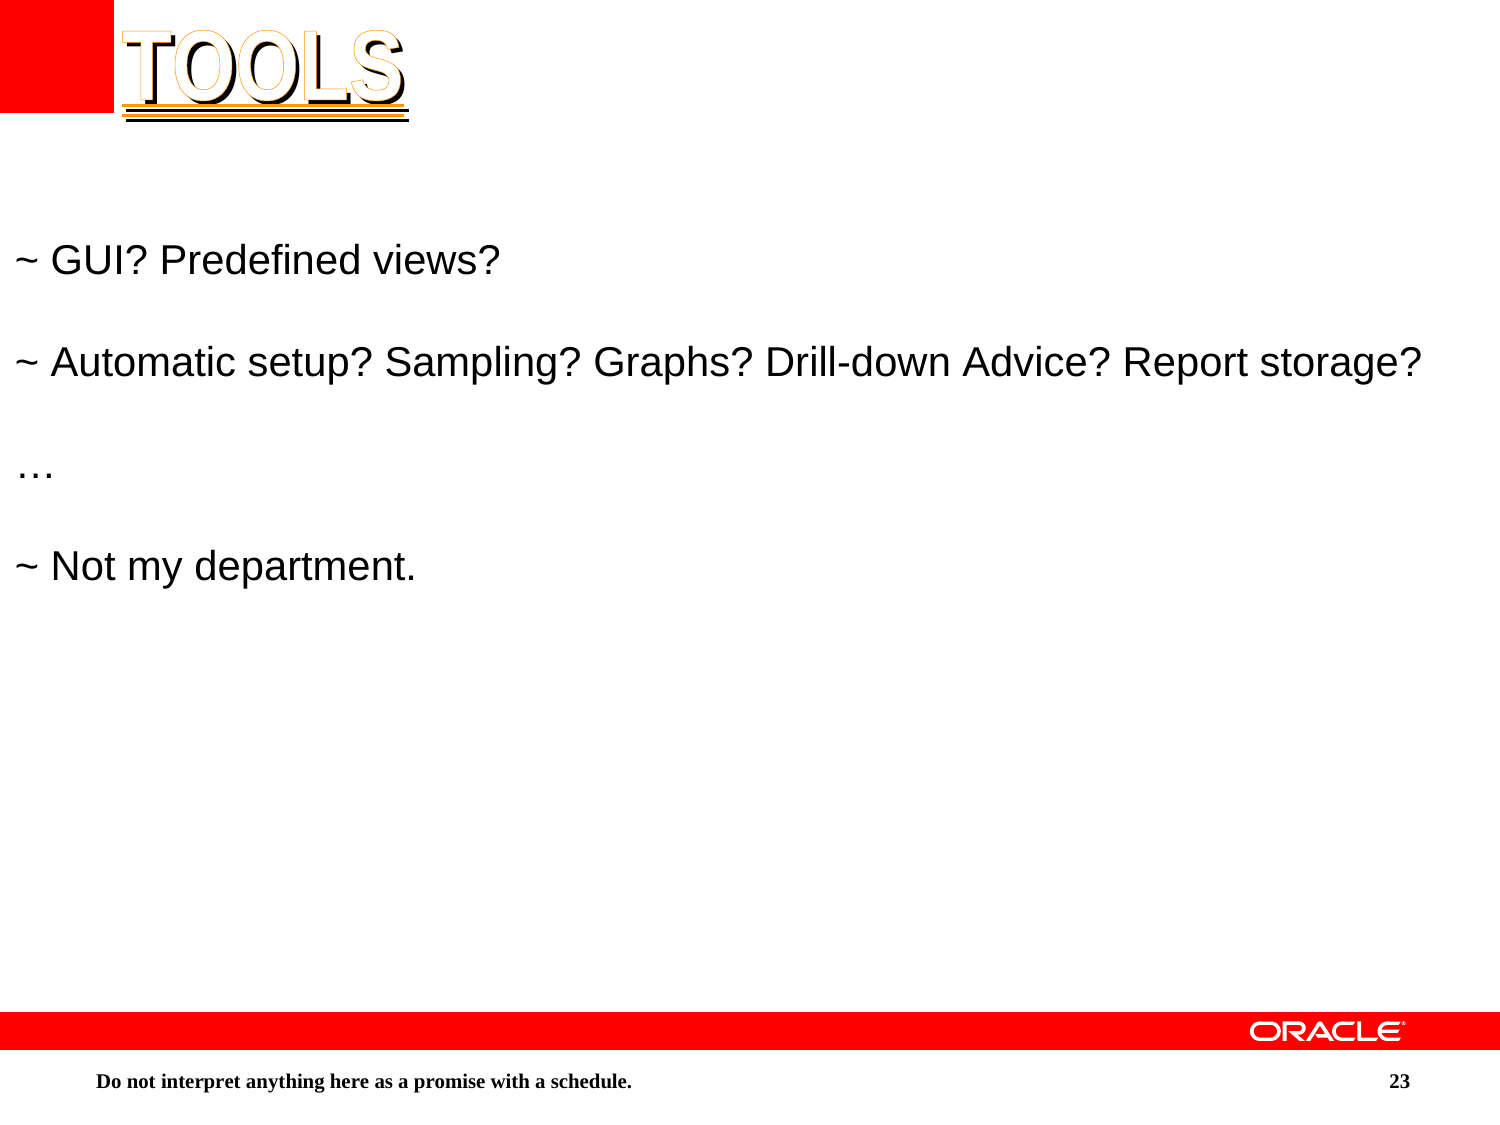

TOOLS
~ GUI? Predefined views?
~ Automatic setup? Sampling? Graphs? Drill-down Advice? Report storage?
…
~ Not my department.